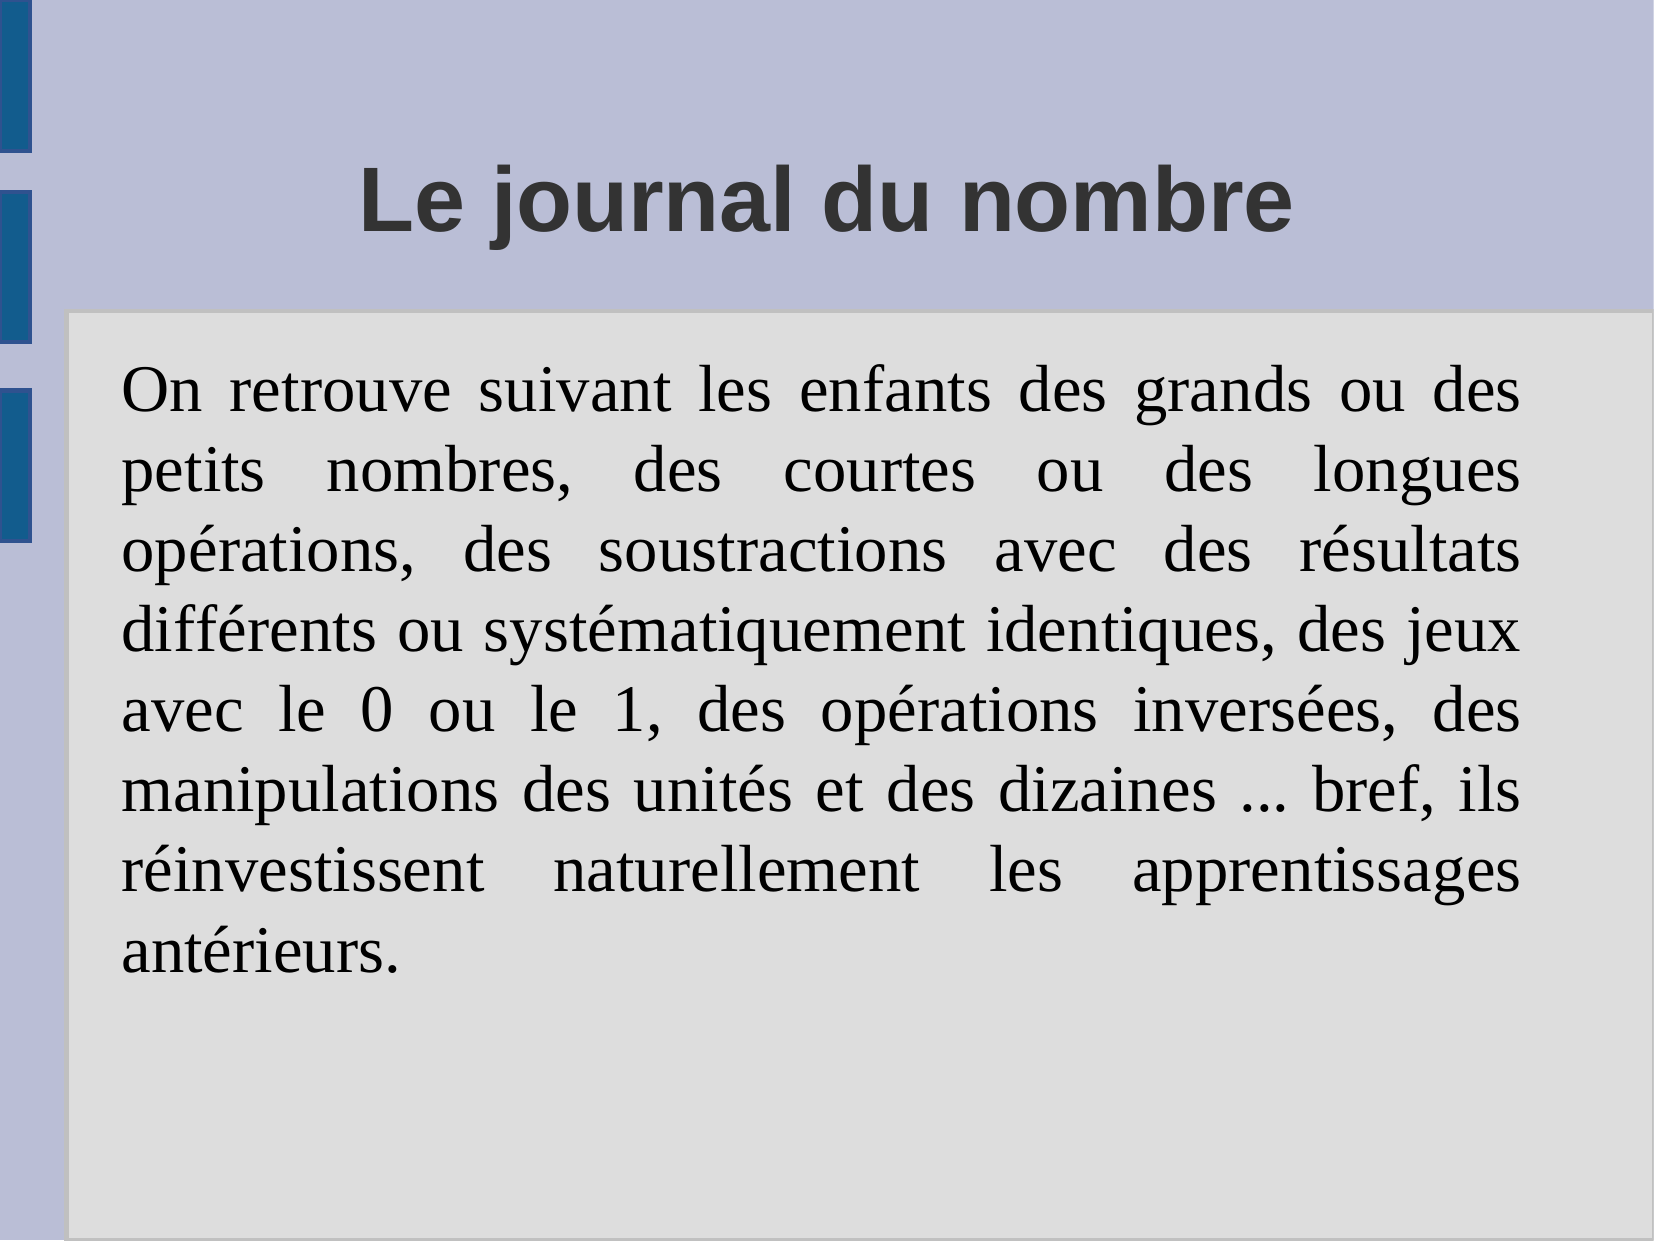

# Le journal du nombre
On retrouve suivant les enfants des grands ou des petits nombres, des courtes ou des longues opérations, des soustractions avec des résultats différents ou systématiquement identiques, des jeux avec le 0 ou le 1, des opérations inversées, des manipulations des unités et des dizaines ... bref, ils réinvestissent naturellement les apprentissages antérieurs.